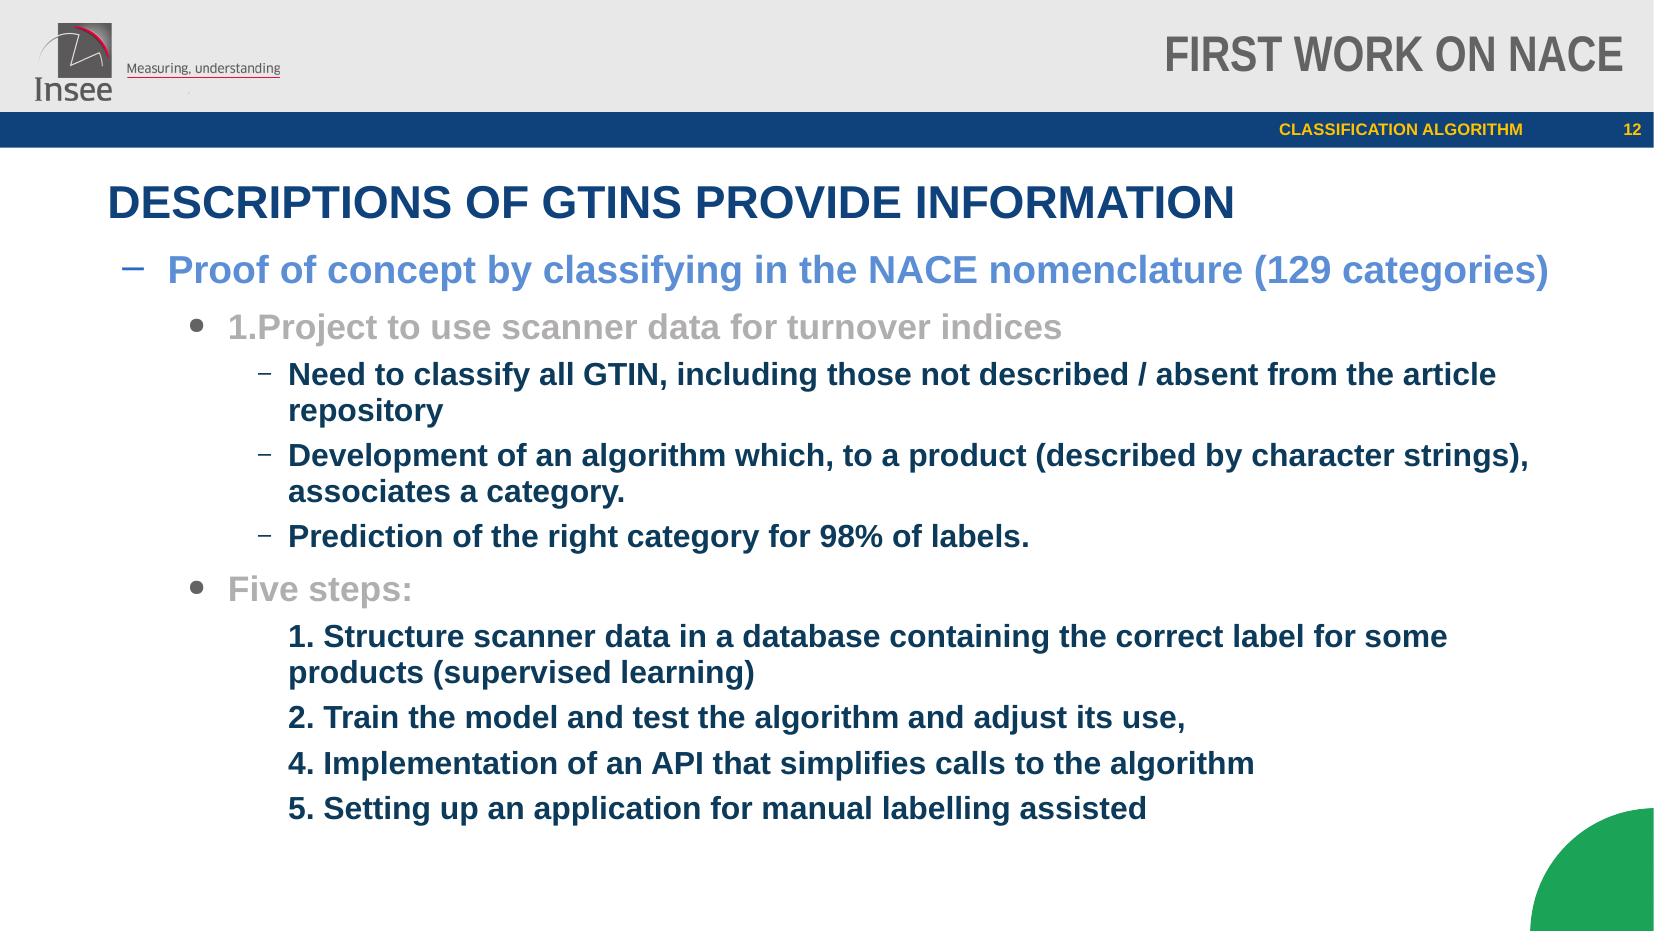

# First work on NACE
Classification algorithm
12
Descriptions of gtins provide information
Proof of concept by classifying in the NACE nomenclature (129 categories)
1.Project to use scanner data for turnover indices
Need to classify all GTIN, including those not described / absent from the article repository
Development of an algorithm which, to a product (described by character strings), associates a category.
Prediction of the right category for 98% of labels.
Five steps:
1. Structure scanner data in a database containing the correct label for some products (supervised learning)
2. Train the model and test the algorithm and adjust its use,
4. Implementation of an API that simplifies calls to the algorithm
5. Setting up an application for manual labelling assisted